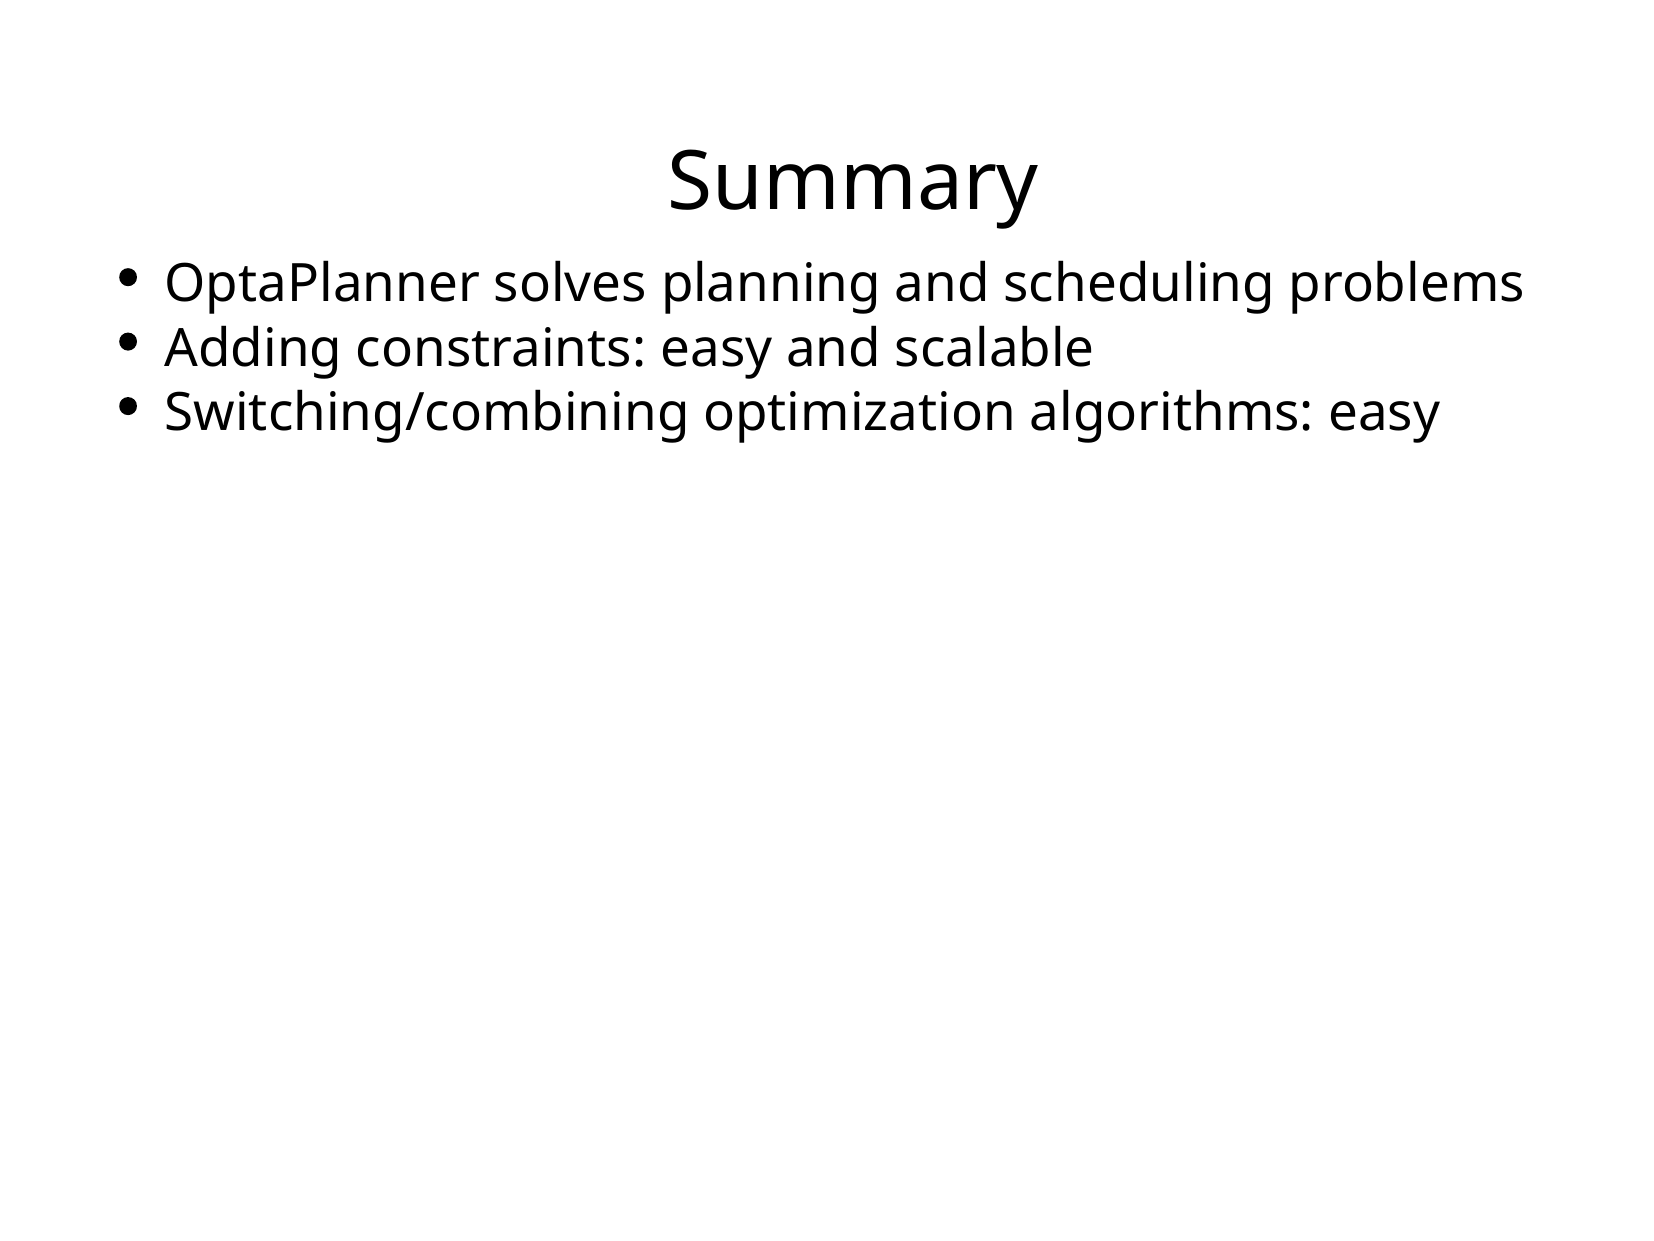

Summary
OptaPlanner solves planning and scheduling problems
Adding constraints: easy and scalable
Switching/combining optimization algorithms: easy